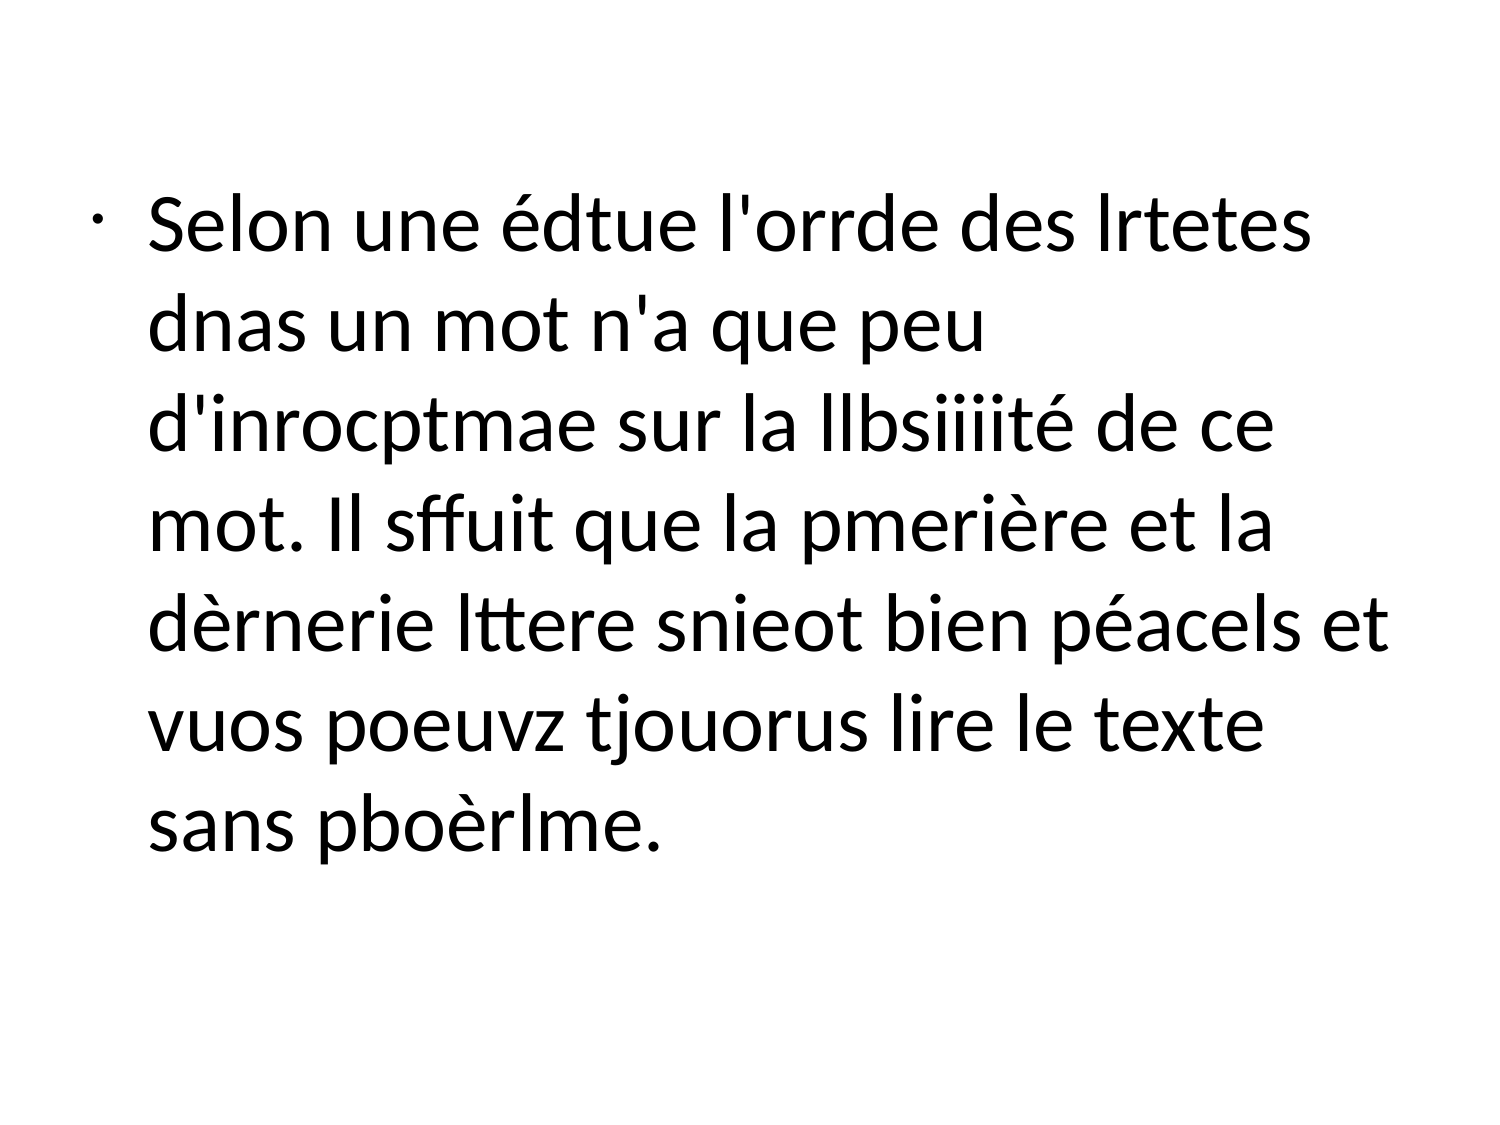

#
Selon une édtue l'orrde des lrtetes dnas un mot n'a que peu d'inrocptmae sur la llbsiiiité de ce mot. Il sffuit que la pmerière et la dèrnerie lttere snieot bien péacels et vuos poeuvz tjouorus lire le texte sans pboèrlme.